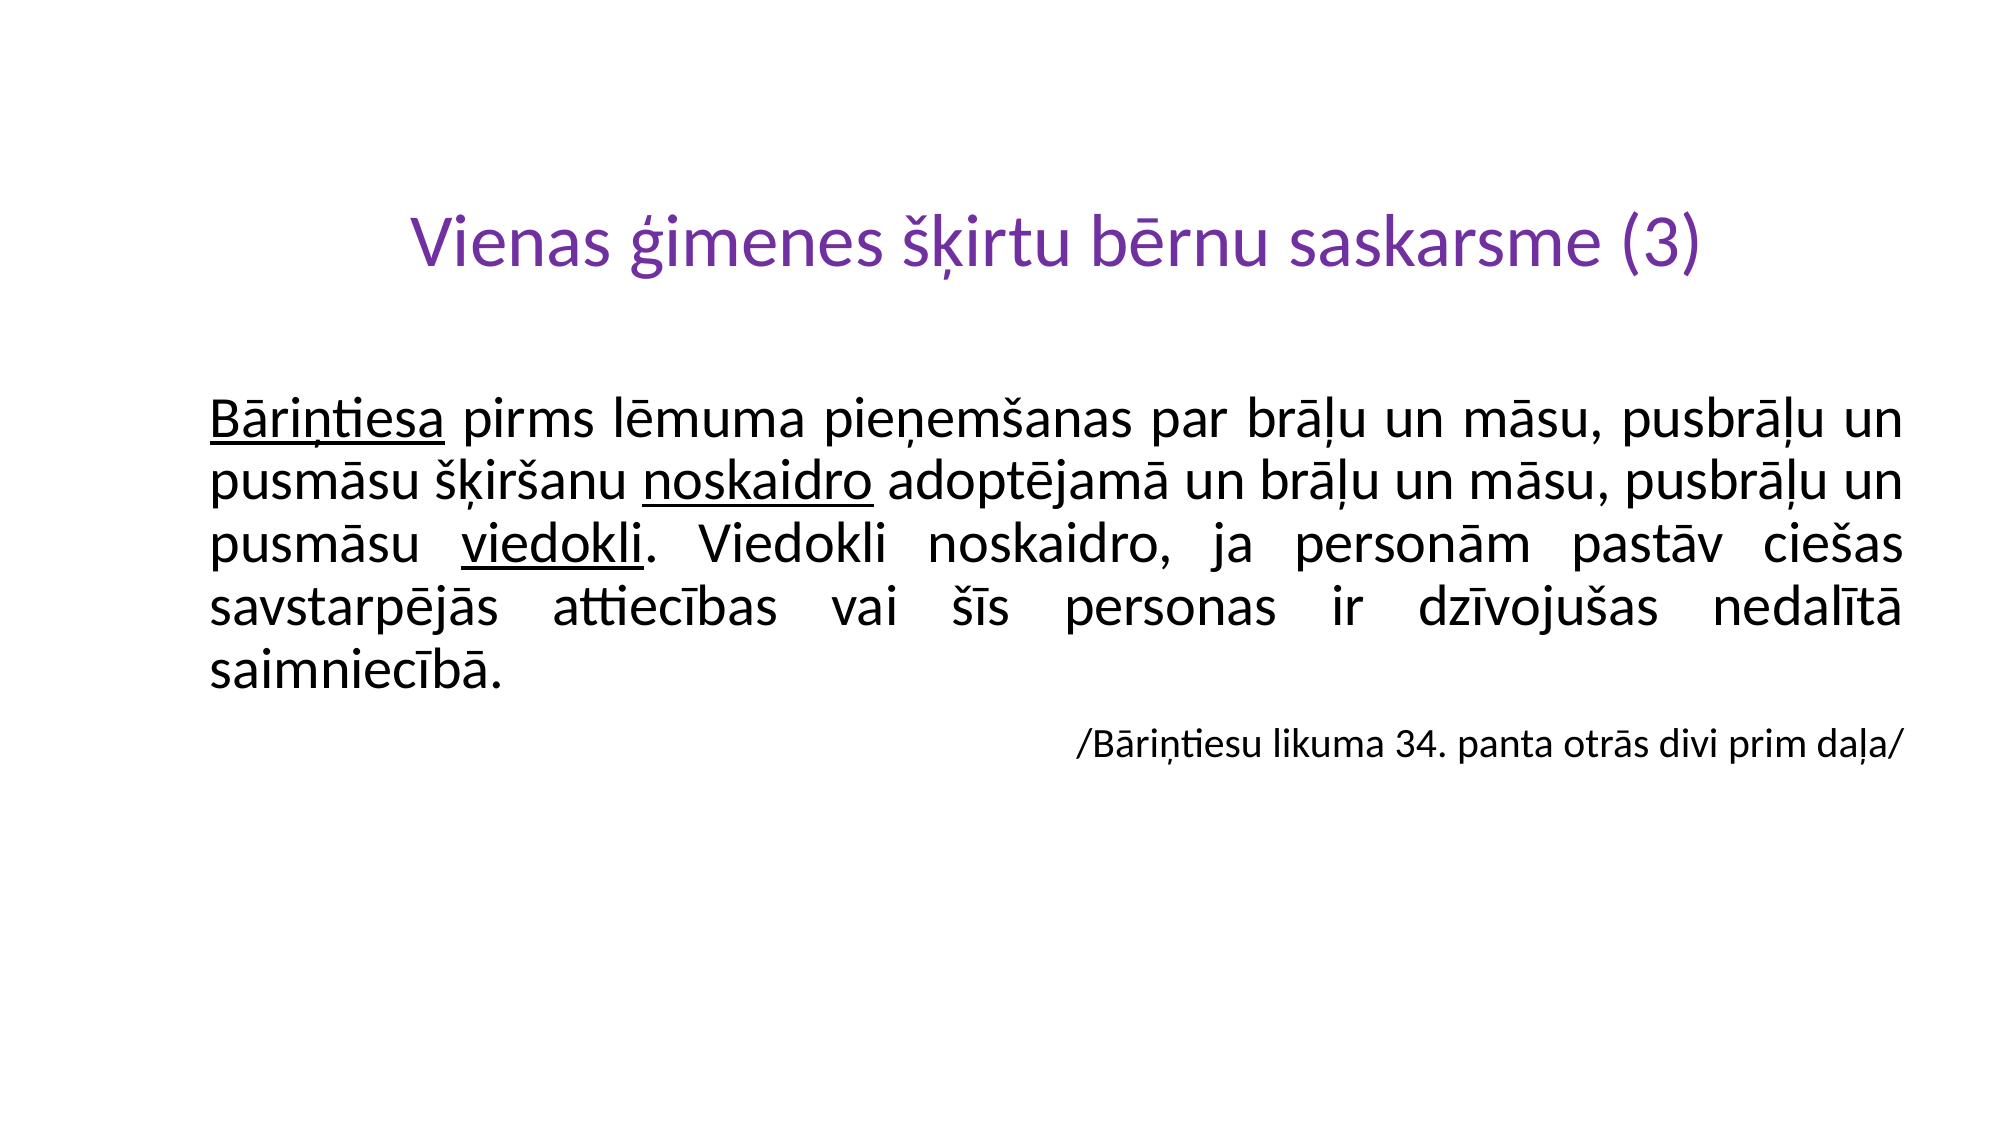

# Vienas ģimenes šķirtu bērnu saskarsme (3)
Bāriņtiesa pirms lēmuma pieņemšanas par brāļu un māsu, pusbrāļu un pusmāsu šķiršanu noskaidro adoptējamā un brāļu un māsu, pusbrāļu un pusmāsu viedokli. Viedokli noskaidro, ja personām pastāv ciešas savstarpējās attiecības vai šīs personas ir dzīvojušas nedalītā saimniecībā.
/Bāriņtiesu likuma 34. panta otrās divi prim daļa/